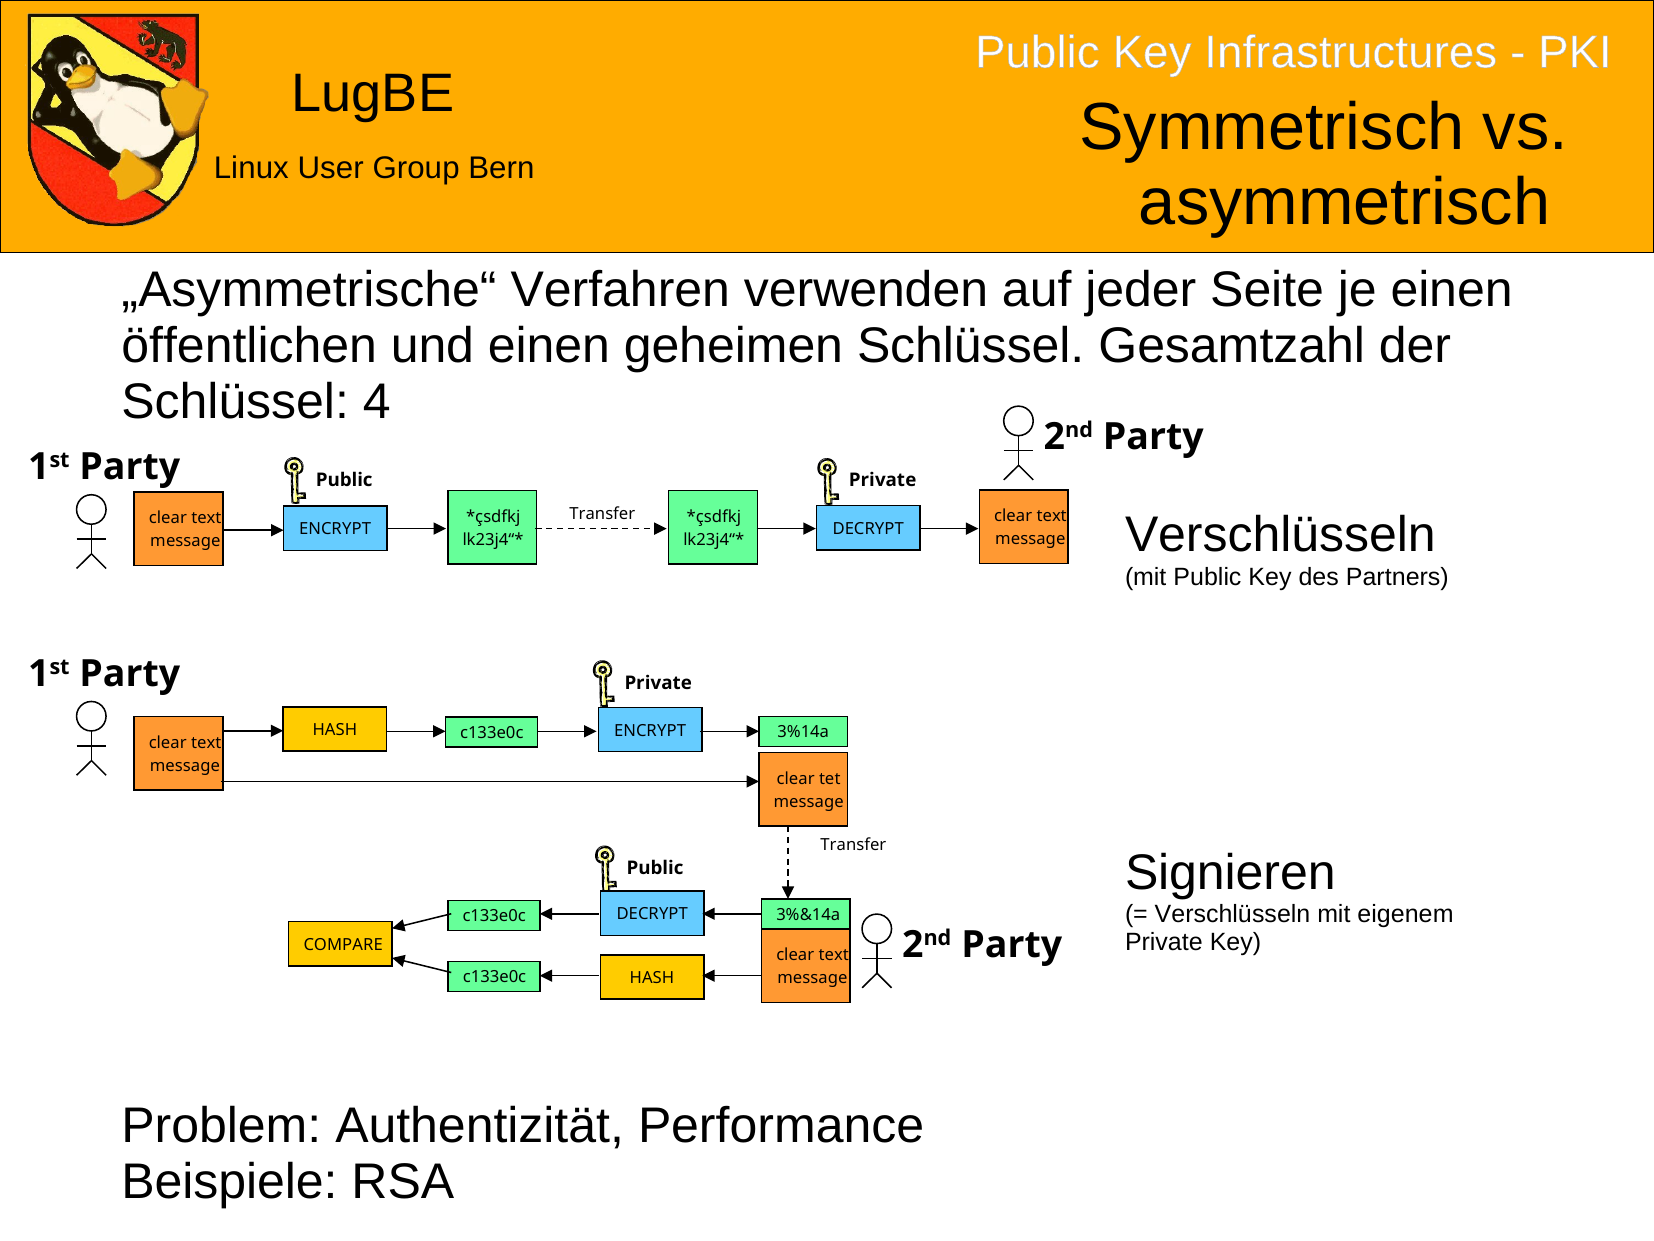

# Symmetrisch vs. asymmetrisch
„Asymmetrische“ Verfahren verwenden auf jeder Seite je einen öffentlichen und einen geheimen Schlüssel. Gesamtzahl der Schlüssel: 4
Problem: Authentizität, Performance
Beispiele: RSA
2nd Party
1st Party
Public
*çsdfkj
lk23j4“*
clear text
message
ENCRYPT
Private
clear text
message
*çsdfkj
lk23j4“*
Transfer
DECRYPT
Verschlüsseln
(mit Public Key des Partners)
1st Party
Private
HASH
ENCRYPT
clear text
message
3%14a
c133e0c
clear tet
message
Transfer
3%&14a
clear text
message
Public
DECRYPT
c133e0c
COMPARE
HASH
c133e0c
Signieren
(= Verschlüsseln mit eigenem Private Key)
2nd Party